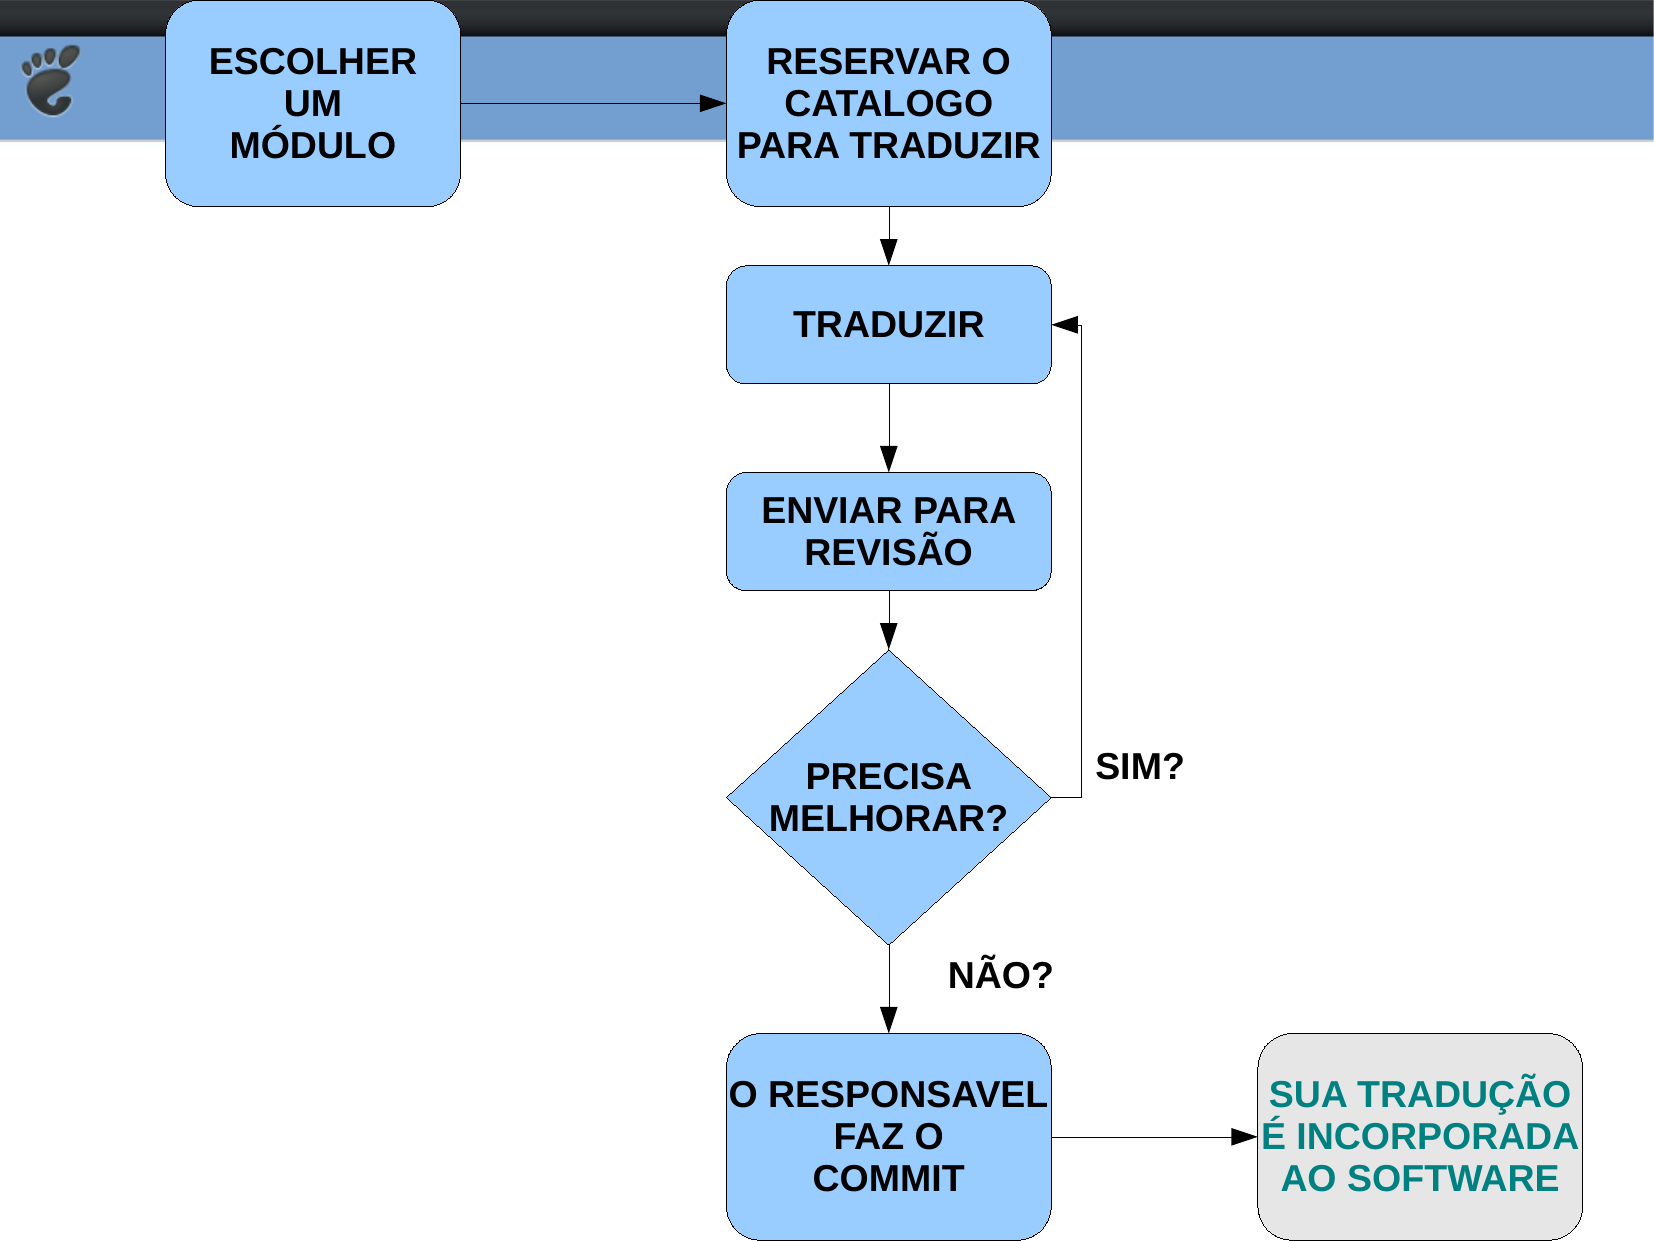

ESCOLHER
UM
MÓDULO
RESERVAR O
CATALOGO
PARA TRADUZIR
TRADUZIR
ENVIAR PARA
REVISÃO
PRECISA
MELHORAR?
SIM?
NÃO?
O RESPONSAVEL
FAZ O
COMMIT
SUA TRADUÇÃO
É INCORPORADA
AO SOFTWARE